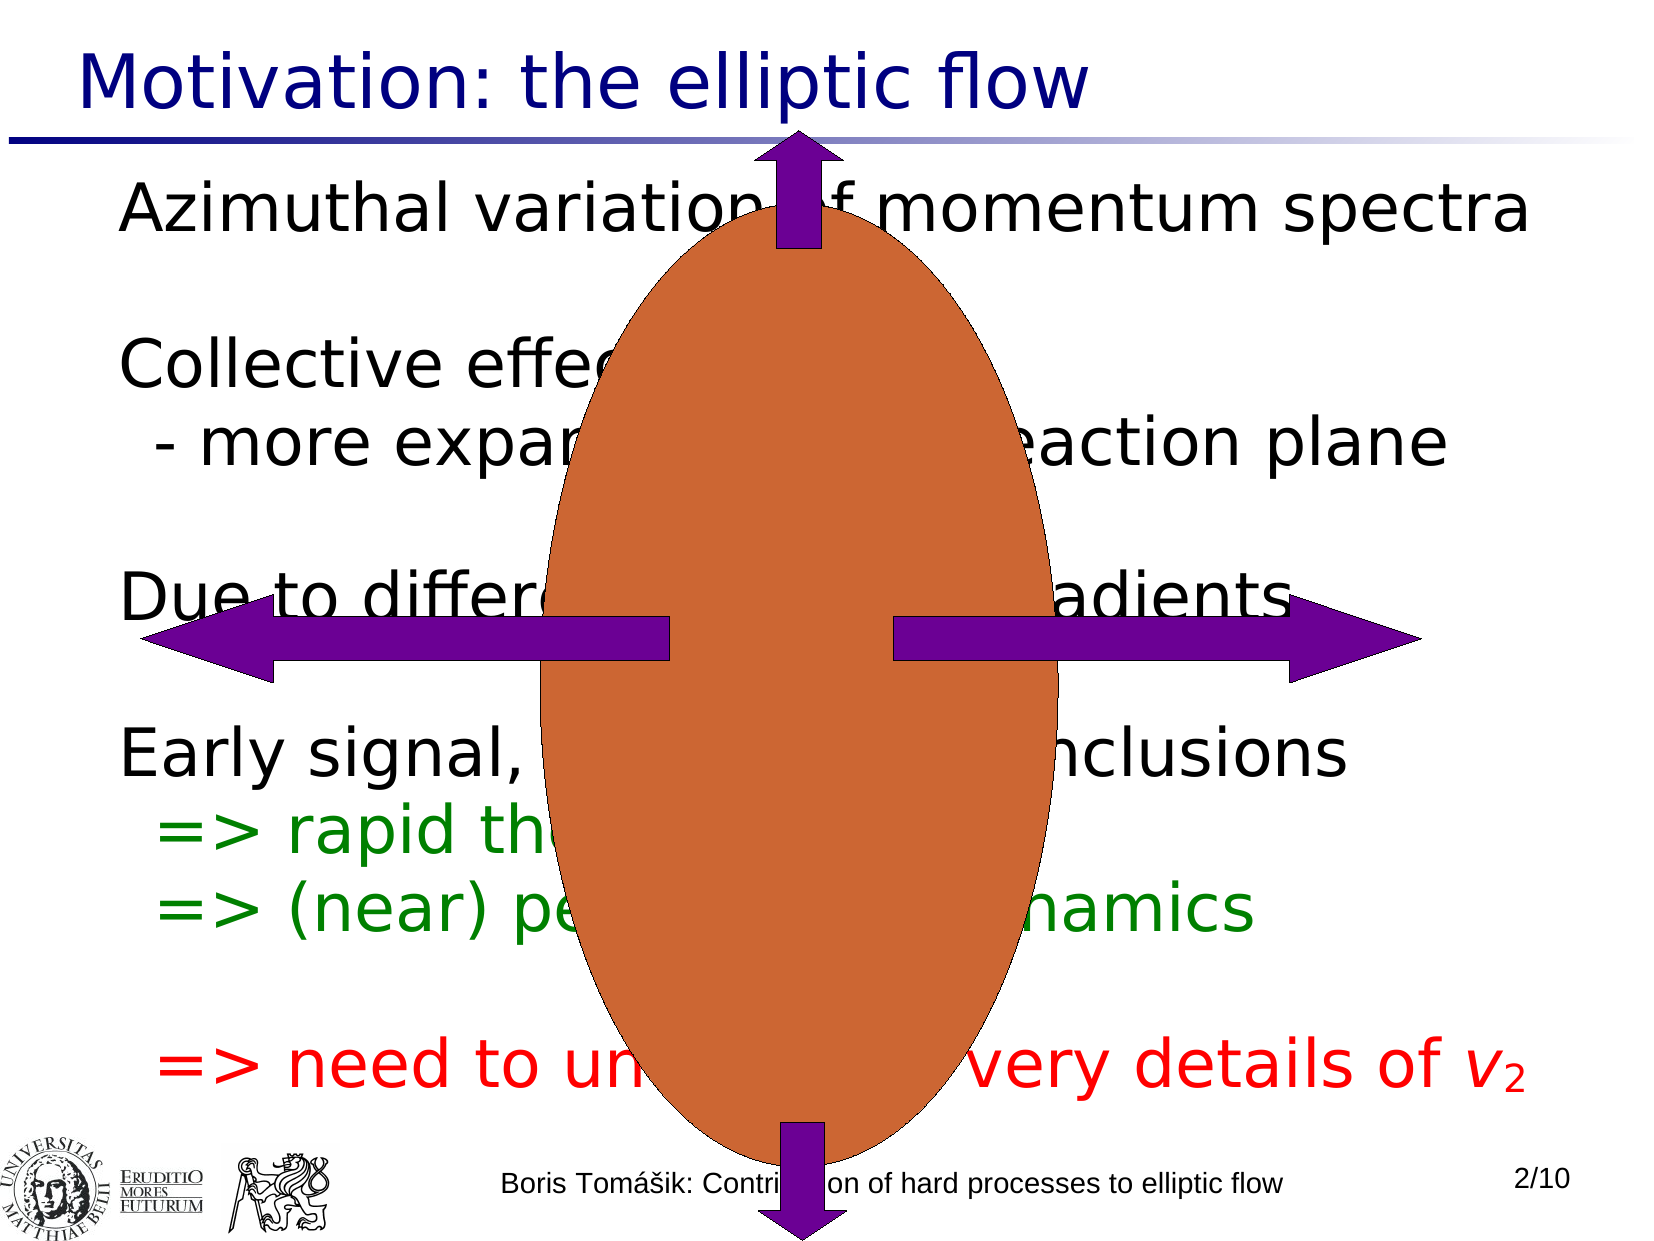

# Motivation: the elliptic flow
Azimuthal variation of momentum spectra
Collective effect
- more expansion in the reaction plane
Due to different pressure gradients
Early signal, IMPORTANT conclusions
=> rapid thermalisation
=> (near) perfect fluid dynamics
=> need to understand very details of v2
2